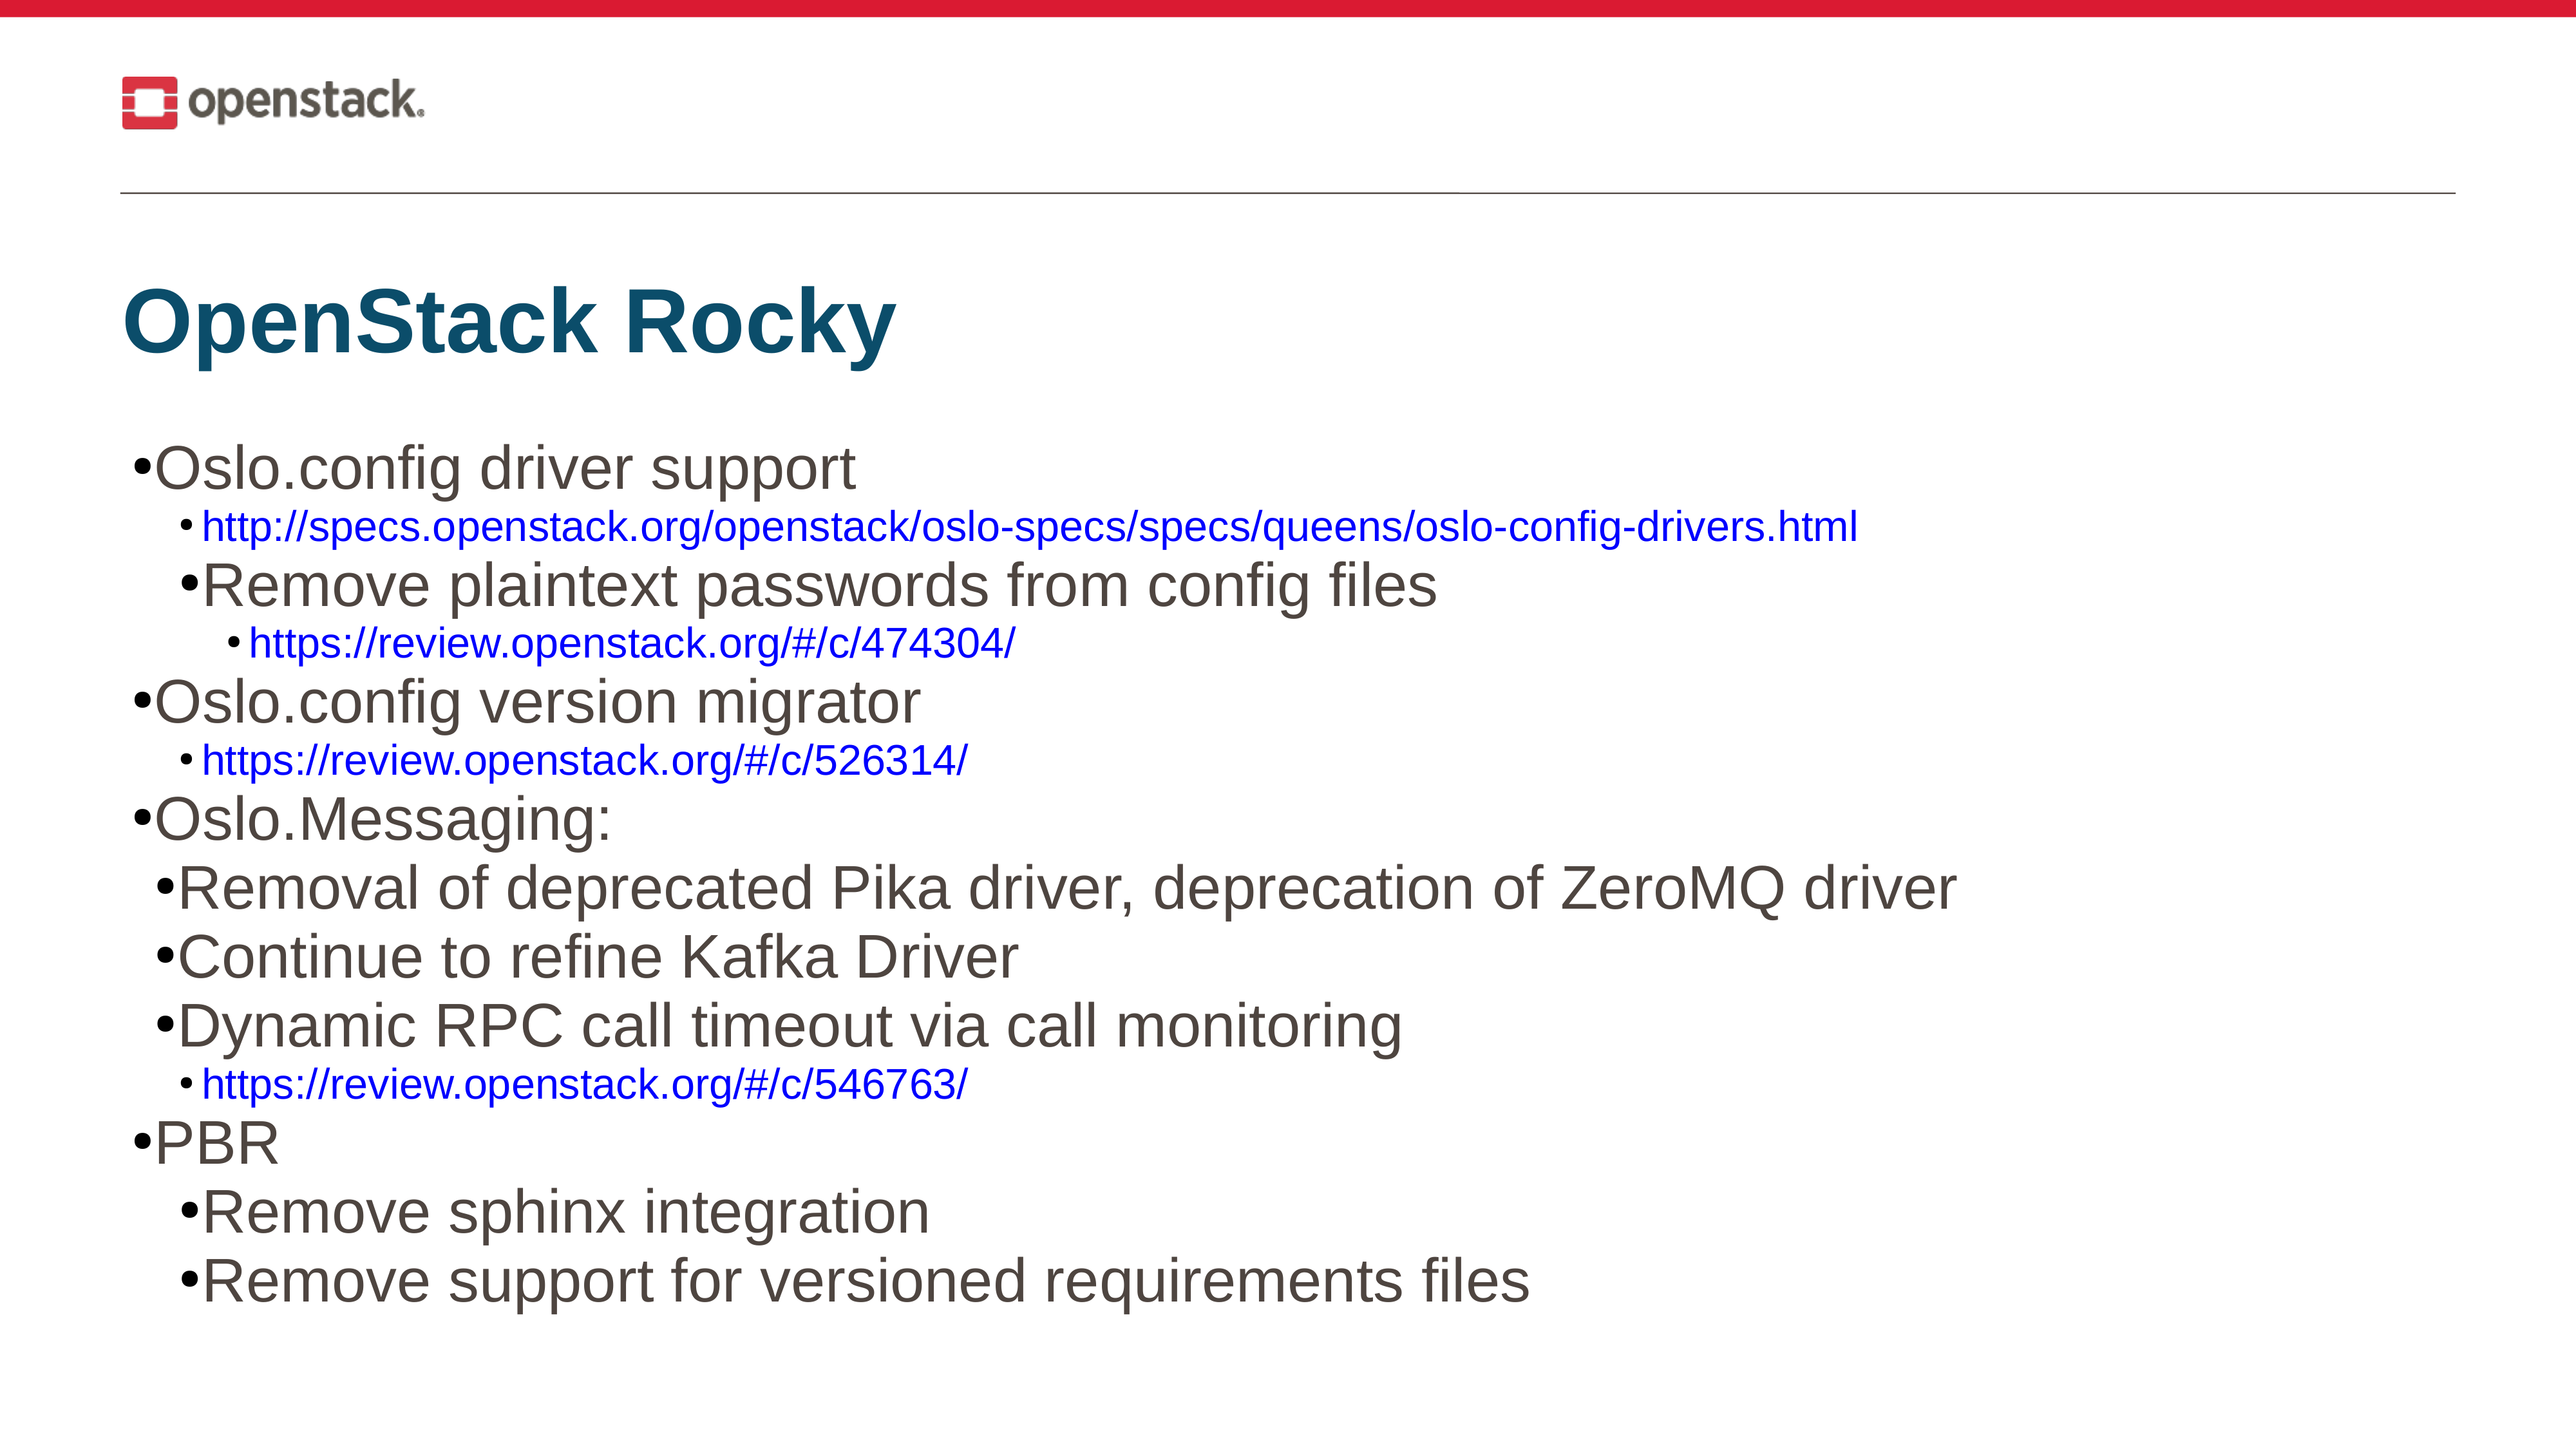

OpenStack Rocky
Oslo.config driver support
http://specs.openstack.org/openstack/oslo-specs/specs/queens/oslo-config-drivers.html
Remove plaintext passwords from config files
https://review.openstack.org/#/c/474304/
Oslo.config version migrator
https://review.openstack.org/#/c/526314/
Oslo.Messaging:
Removal of deprecated Pika driver, deprecation of ZeroMQ driver
Continue to refine Kafka Driver
Dynamic RPC call timeout via call monitoring
https://review.openstack.org/#/c/546763/
PBR
Remove sphinx integration
Remove support for versioned requirements files